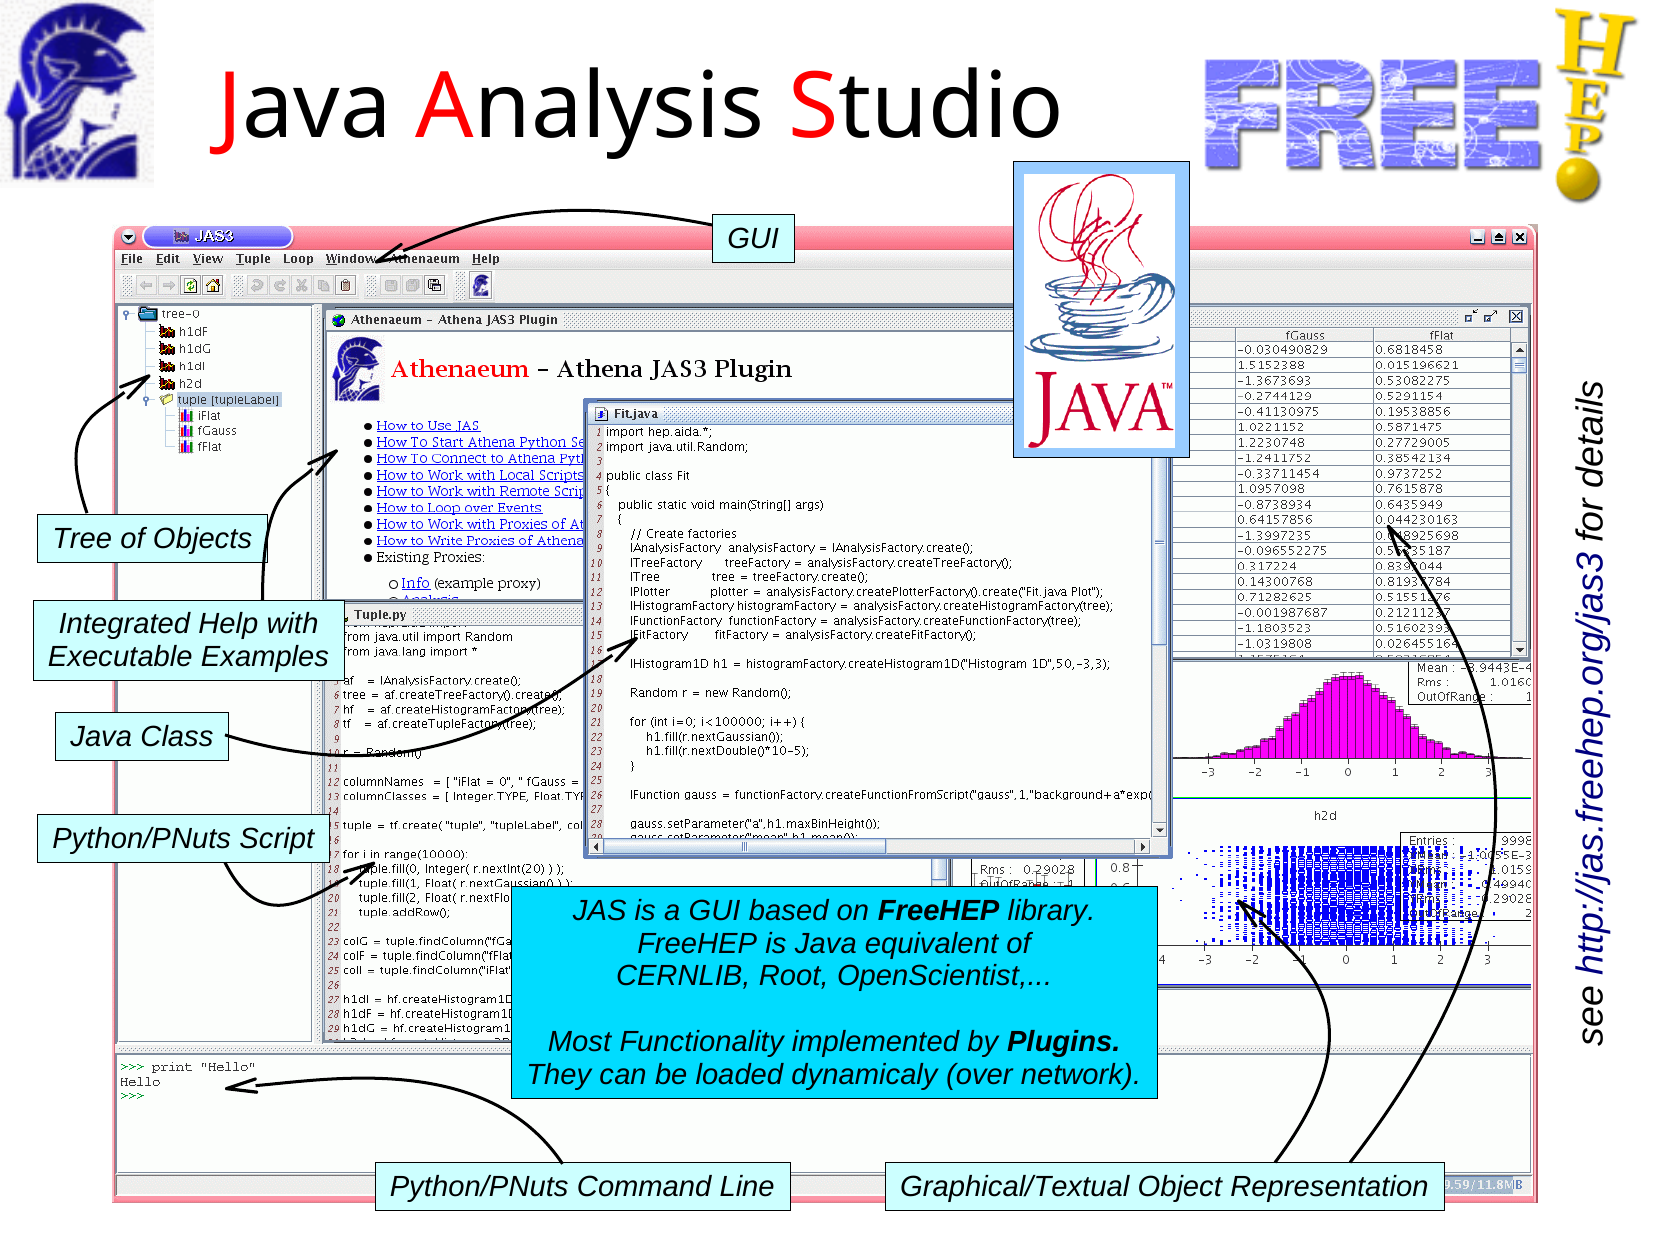

# Java Analysis Studio
GUI
Tree of Objects
Integrated Help with
Executable Examples
see http://jas.freehep.org/jas3 for details
Java Class
Python/PNuts Script
JAS is a GUI based on FreeHEP library.
FreeHEP is Java equivalent of
CERNLIB, Root, OpenScientist,...
Most Functionality implemented by Plugins.
They can be loaded dynamicaly (over network).
Python/PNuts Command Line
Graphical/Textual Object Representation